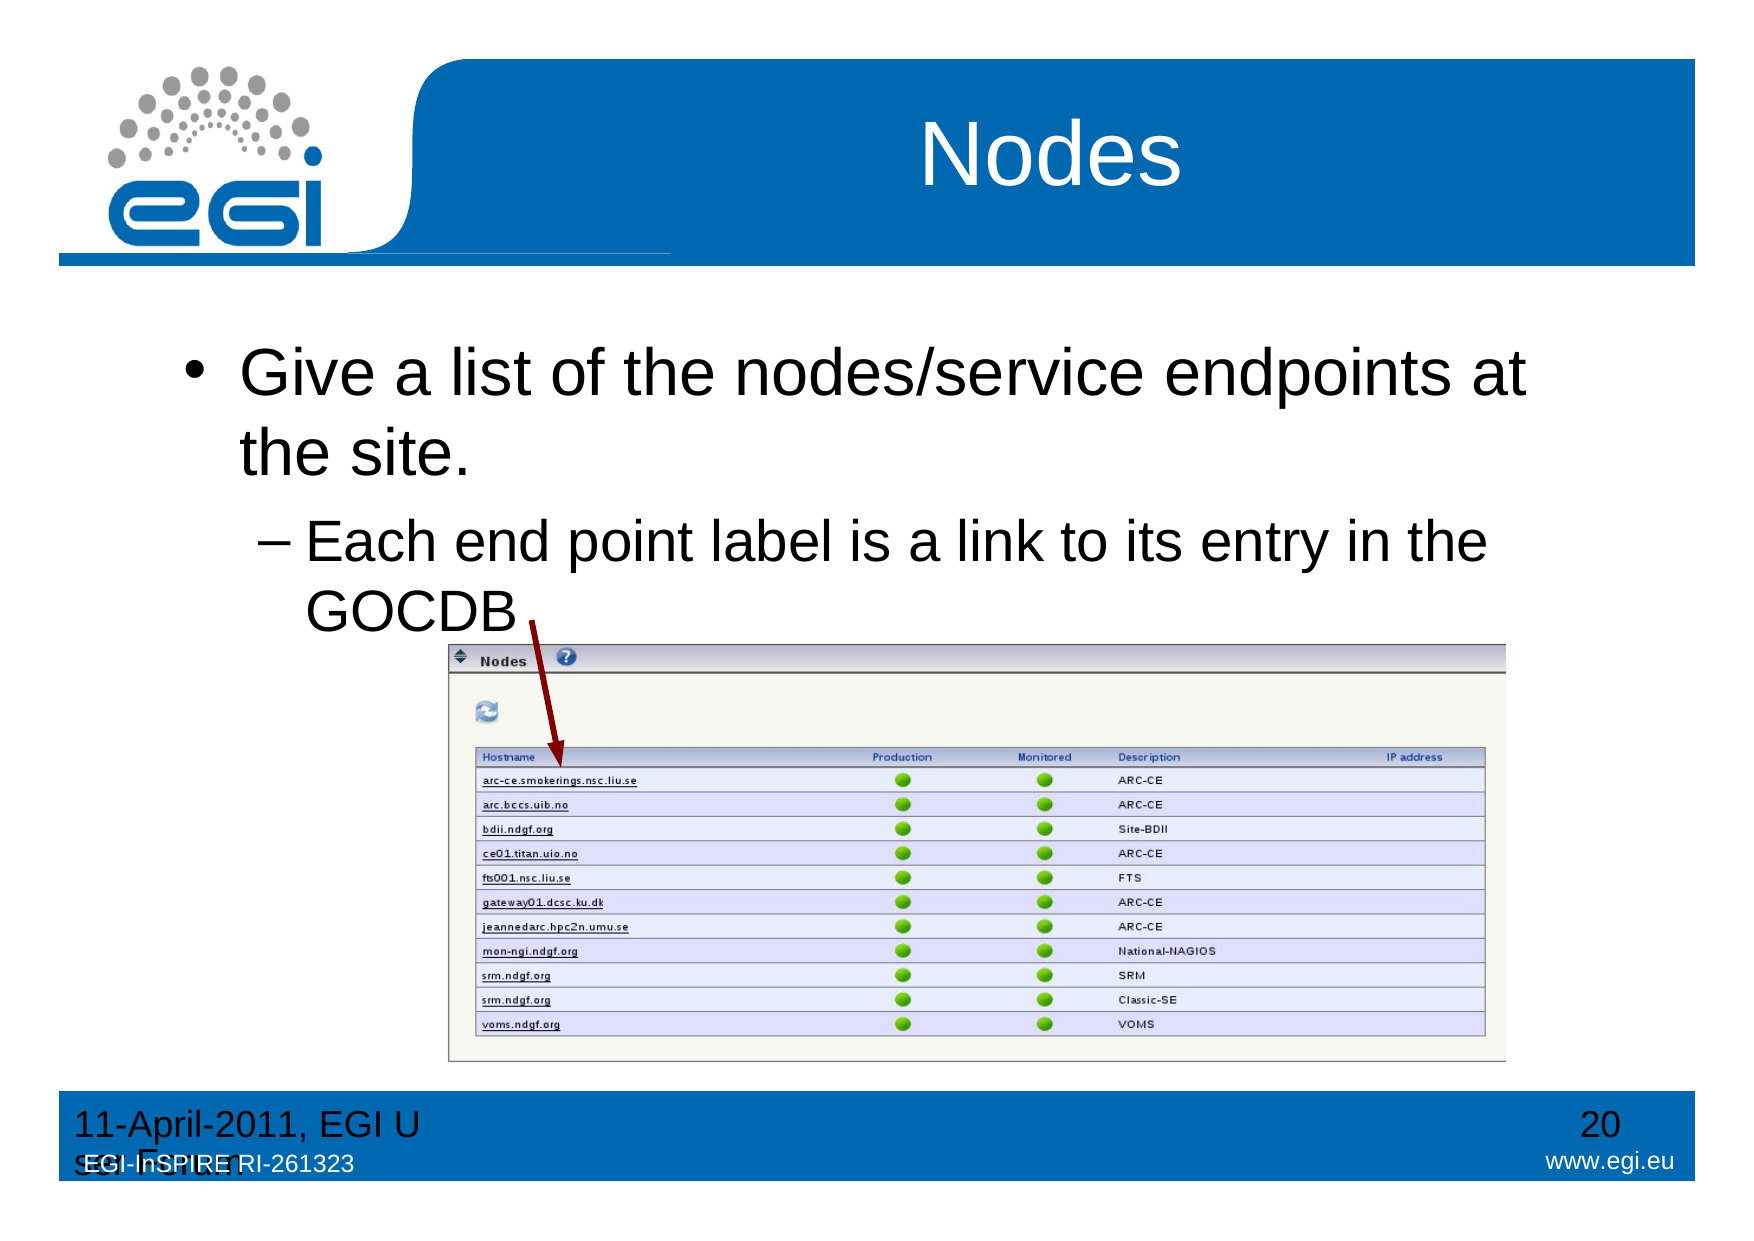

# Nodes
Give a list of the nodes/service endpoints at the site.
Each end point label is a link to its entry in the GOCDB
11-April-2011, EGI User Forum
20
Training Guide